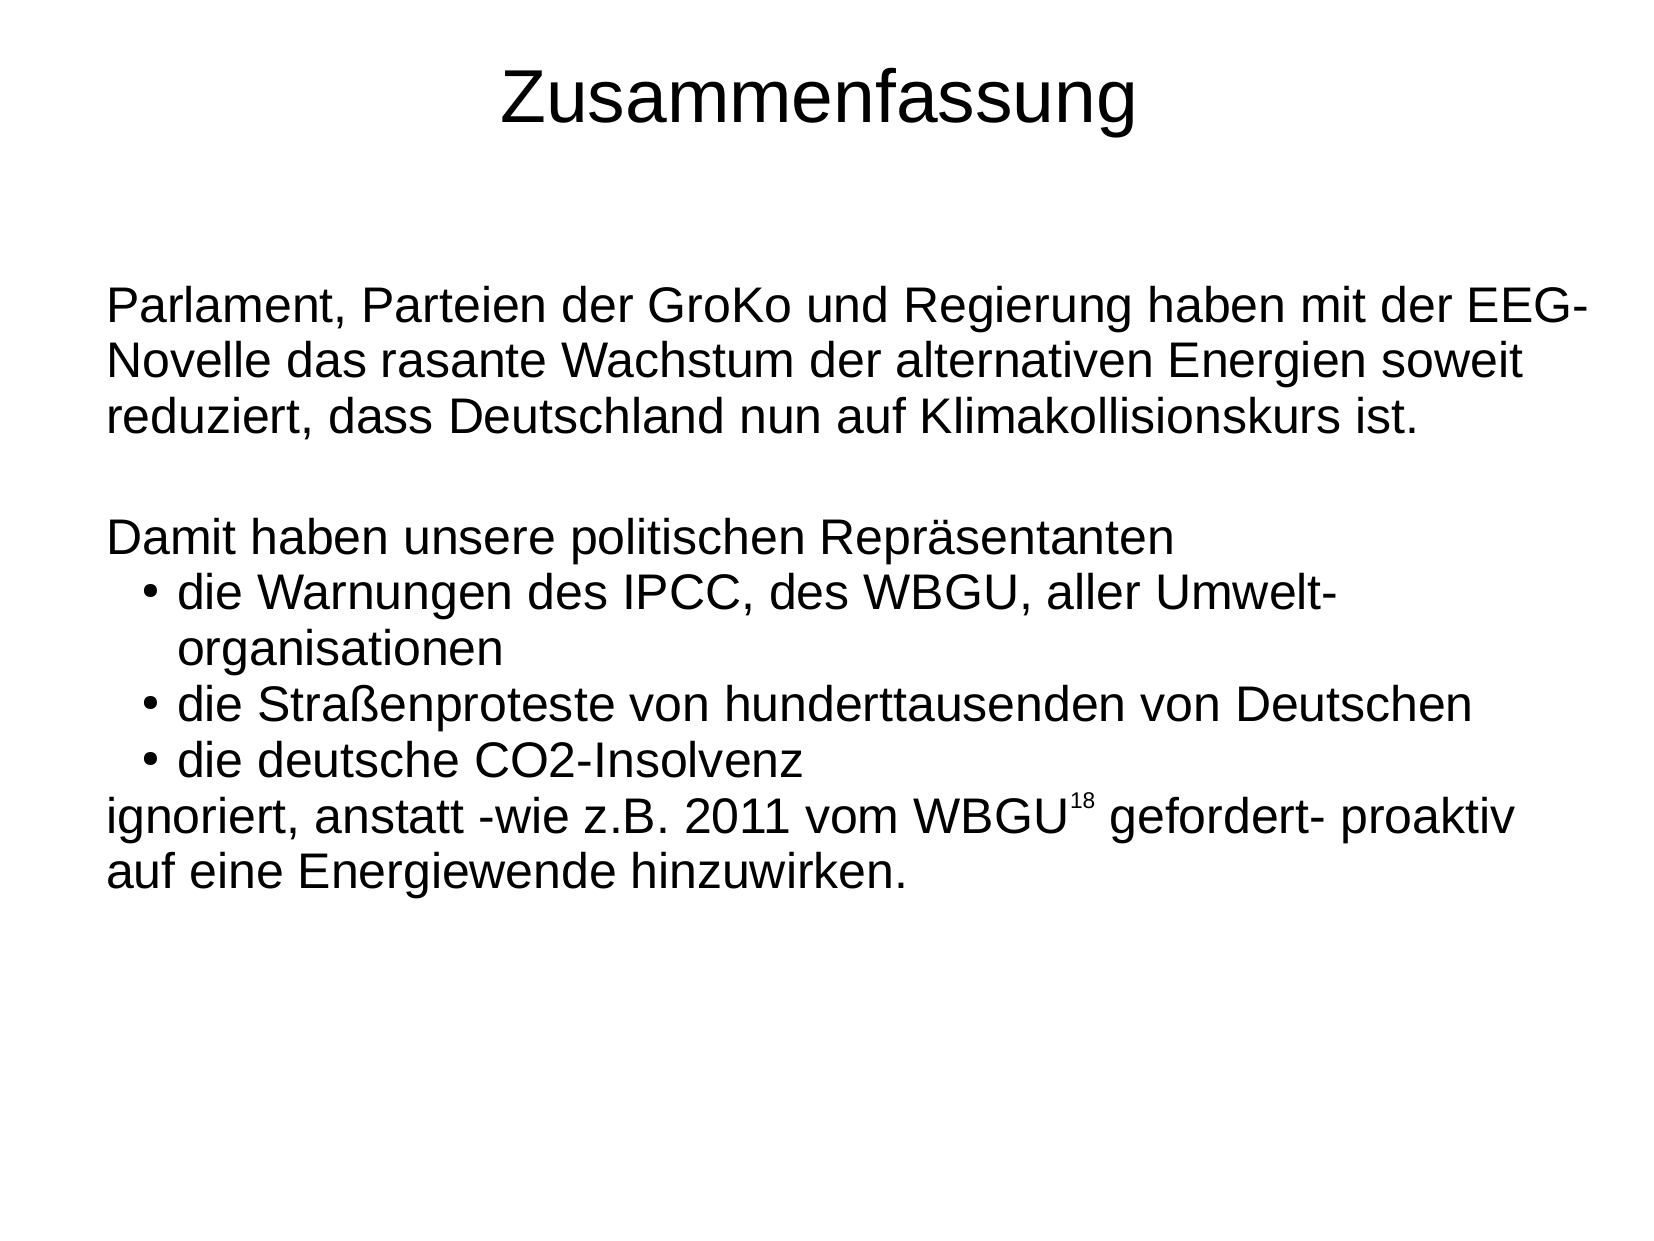

# Zusammenfassung
Parlament, Parteien der GroKo und Regierung haben mit der EEG-Novelle das rasante Wachstum der alternativen Energien soweit reduziert, dass Deutschland nun auf Klimakollisionskurs ist.
Damit haben unsere politischen Repräsentanten
die Warnungen des IPCC, des WBGU, aller Umwelt-organisationen
die Straßenproteste von hunderttausenden von Deutschen
die deutsche CO2-Insolvenz
ignoriert, anstatt -wie z.B. 2011 vom WBGU18 gefordert- proaktiv auf eine Energiewende hinzuwirken.